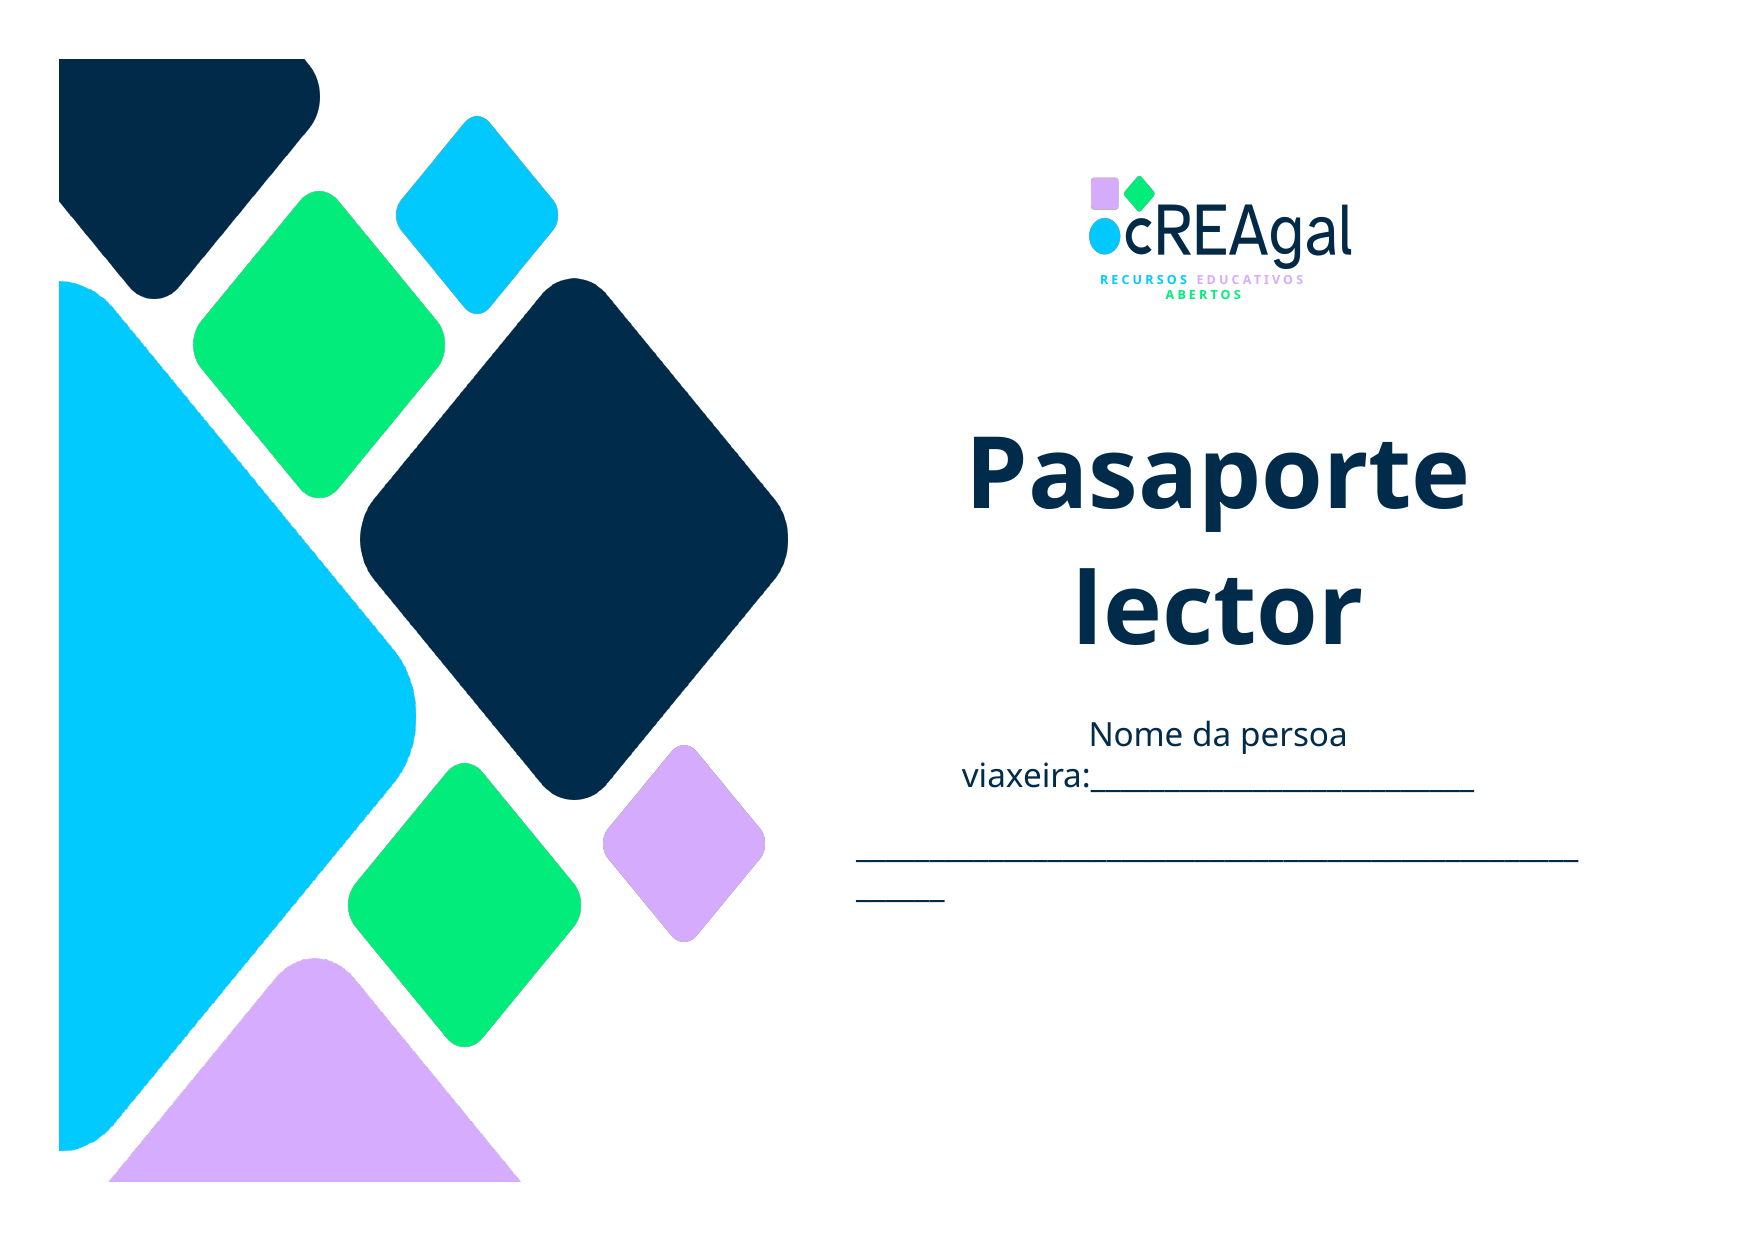

# Pasaporte lector
Nome da persoa viaxeira:__________________________
_______________________________________________________